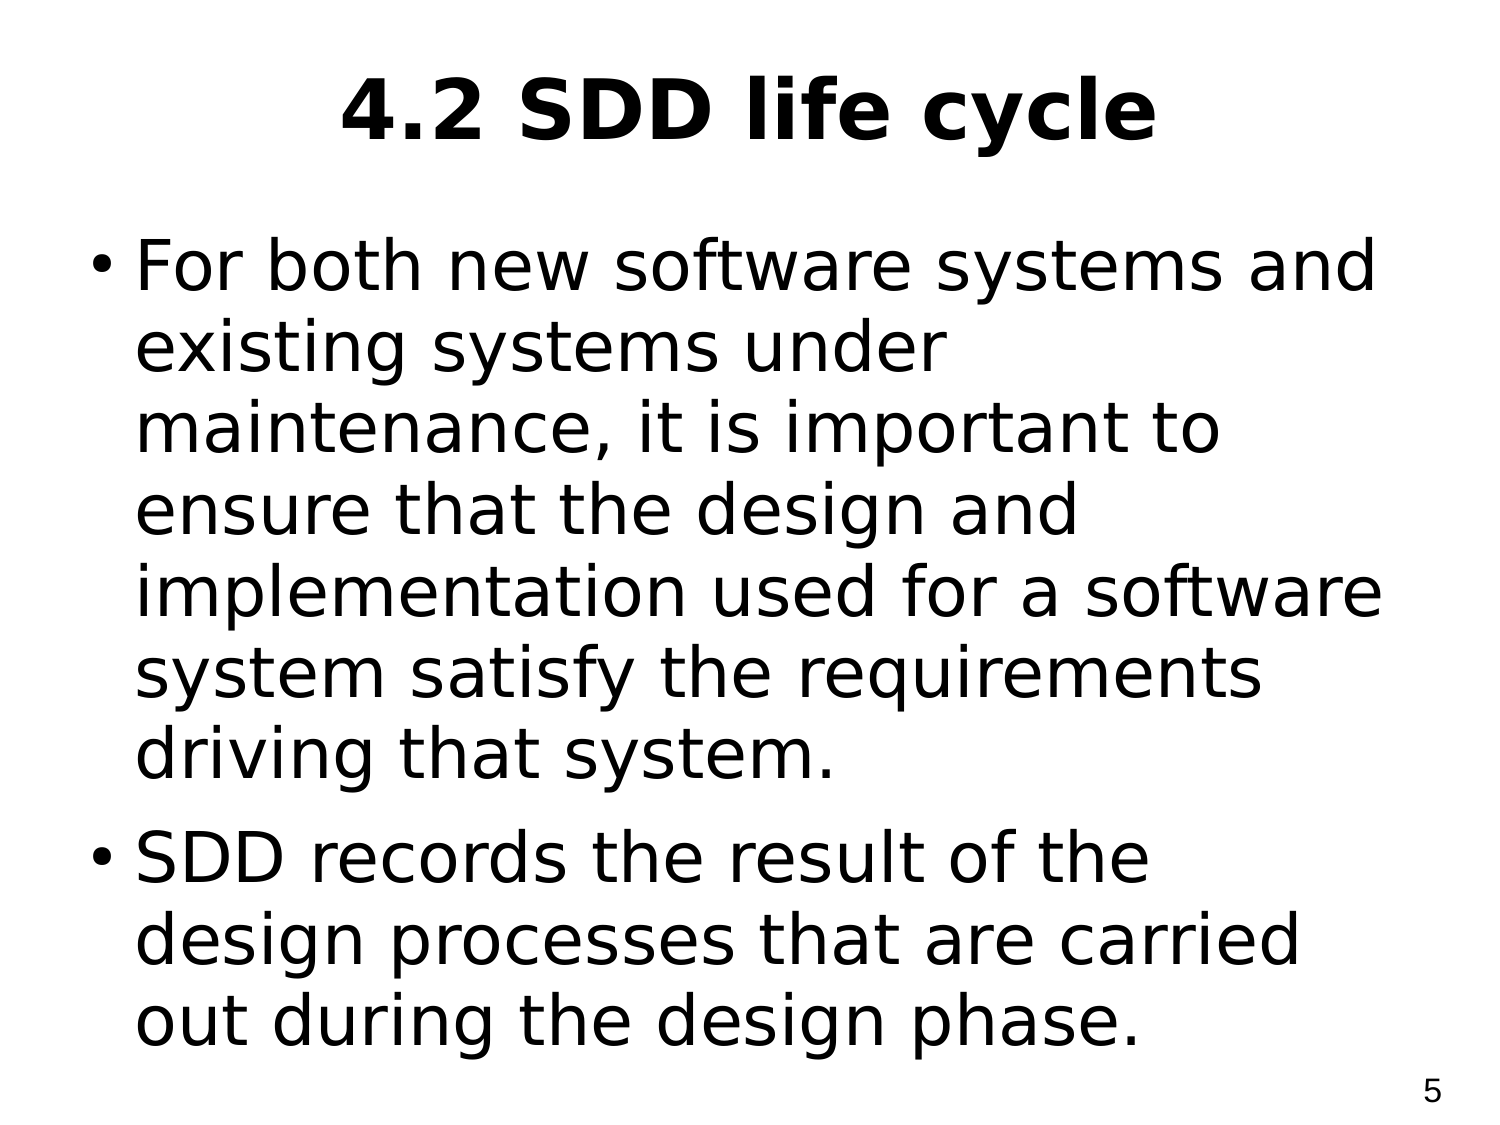

# 4.2 SDD life cycle
For both new software systems and existing systems under maintenance, it is important to ensure that the design and implementation used for a software system satisfy the requirements driving that system.
SDD records the result of the design processes that are carried out during the design phase.